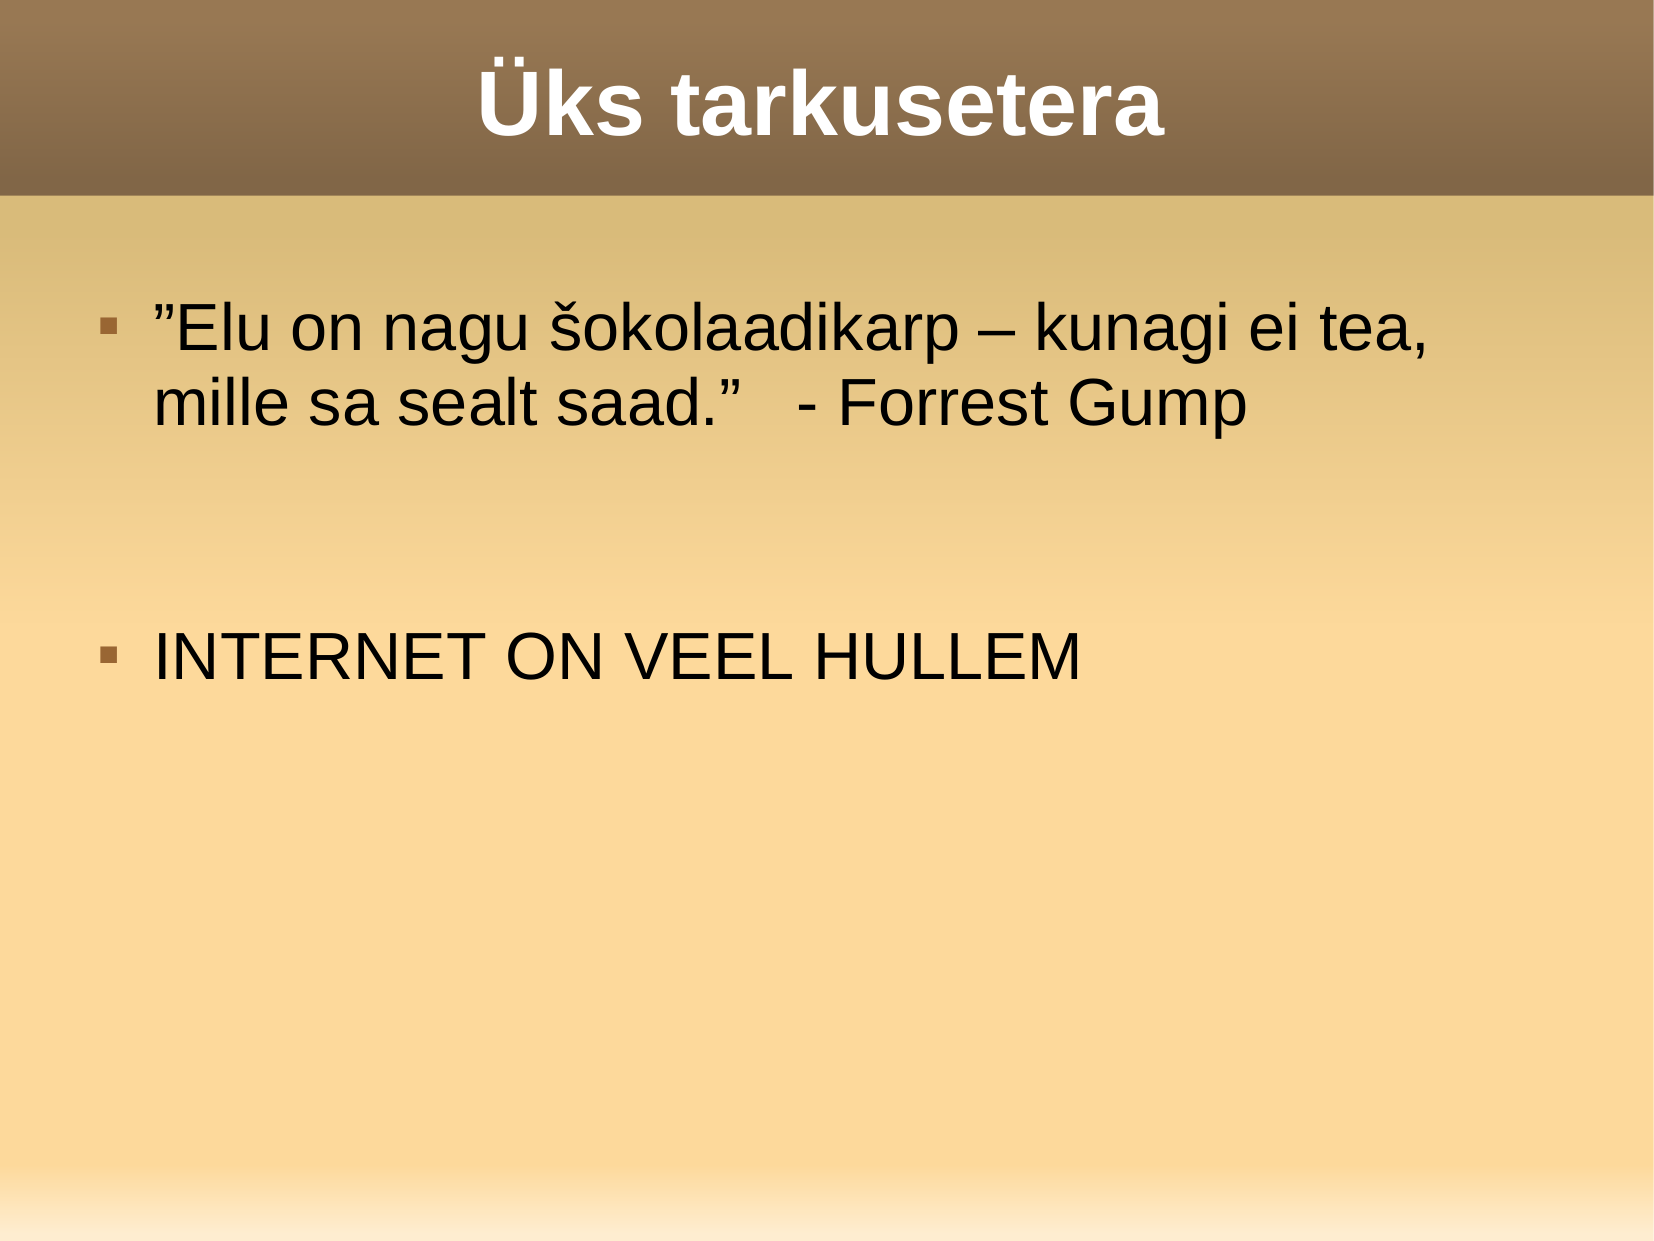

# Üks tarkusetera
”Elu on nagu šokolaadikarp – kunagi ei tea, mille sa sealt saad.” - Forrest Gump
INTERNET ON VEEL HULLEM